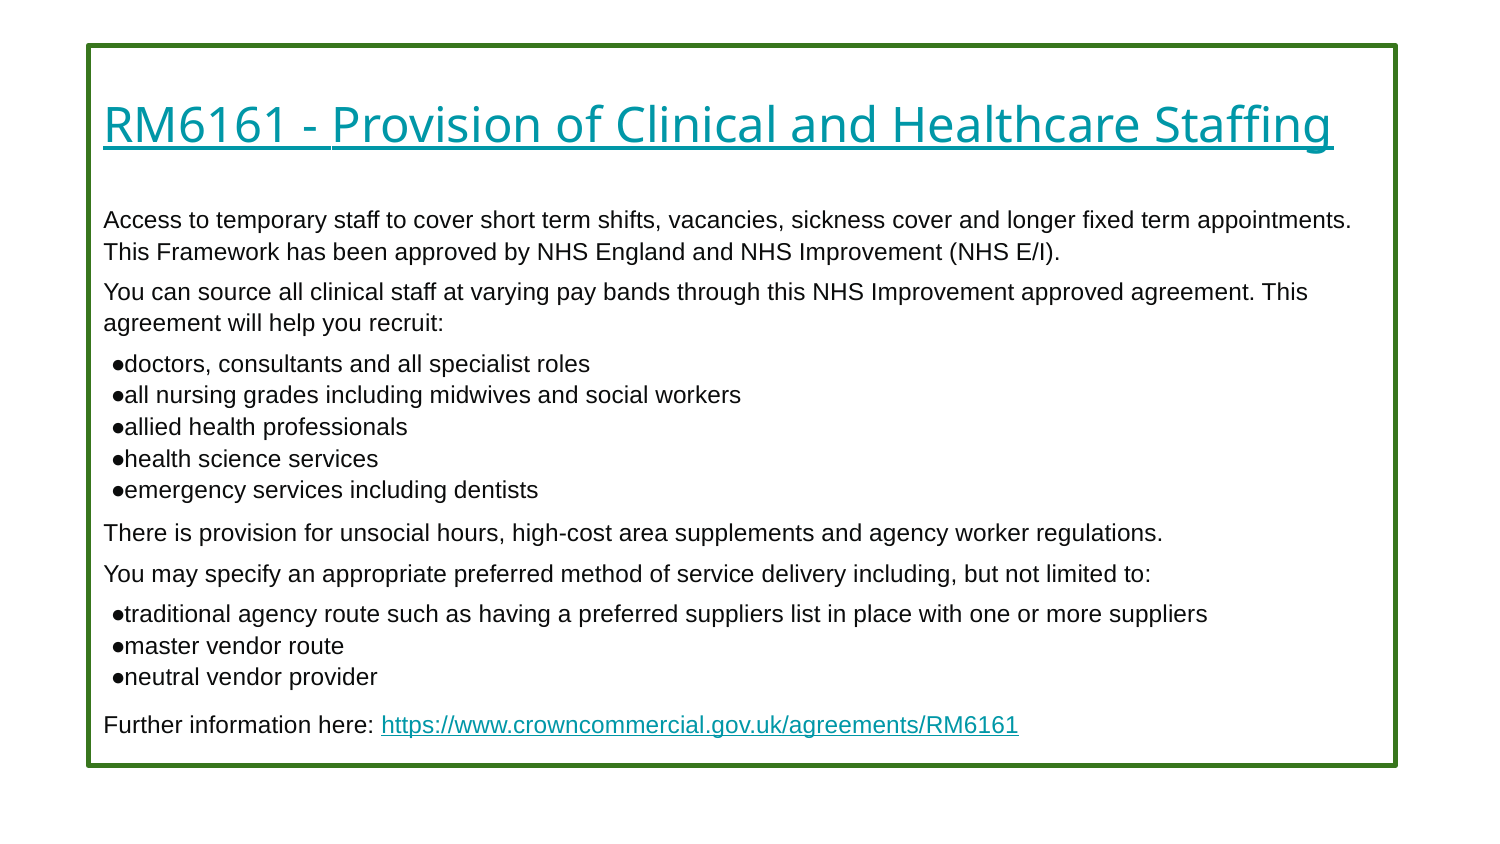

# RM6161 - Provision of Clinical and Healthcare Staffing
Access to temporary staff to cover short term shifts, vacancies, sickness cover and longer fixed term appointments. This Framework has been approved by NHS England and NHS Improvement (NHS E/I).
You can source all clinical staff at varying pay bands through this NHS Improvement approved agreement. This agreement will help you recruit:
doctors, consultants and all specialist roles
all nursing grades including midwives and social workers
allied health professionals
health science services
emergency services including dentists
There is provision for unsocial hours, high-cost area supplements and agency worker regulations.
You may specify an appropriate preferred method of service delivery including, but not limited to:​
traditional agency route such as having a preferred suppliers list in place with one or more suppliers​
master vendor route​
neutral vendor provider
Further information here: https://www.crowncommercial.gov.uk/agreements/RM6161